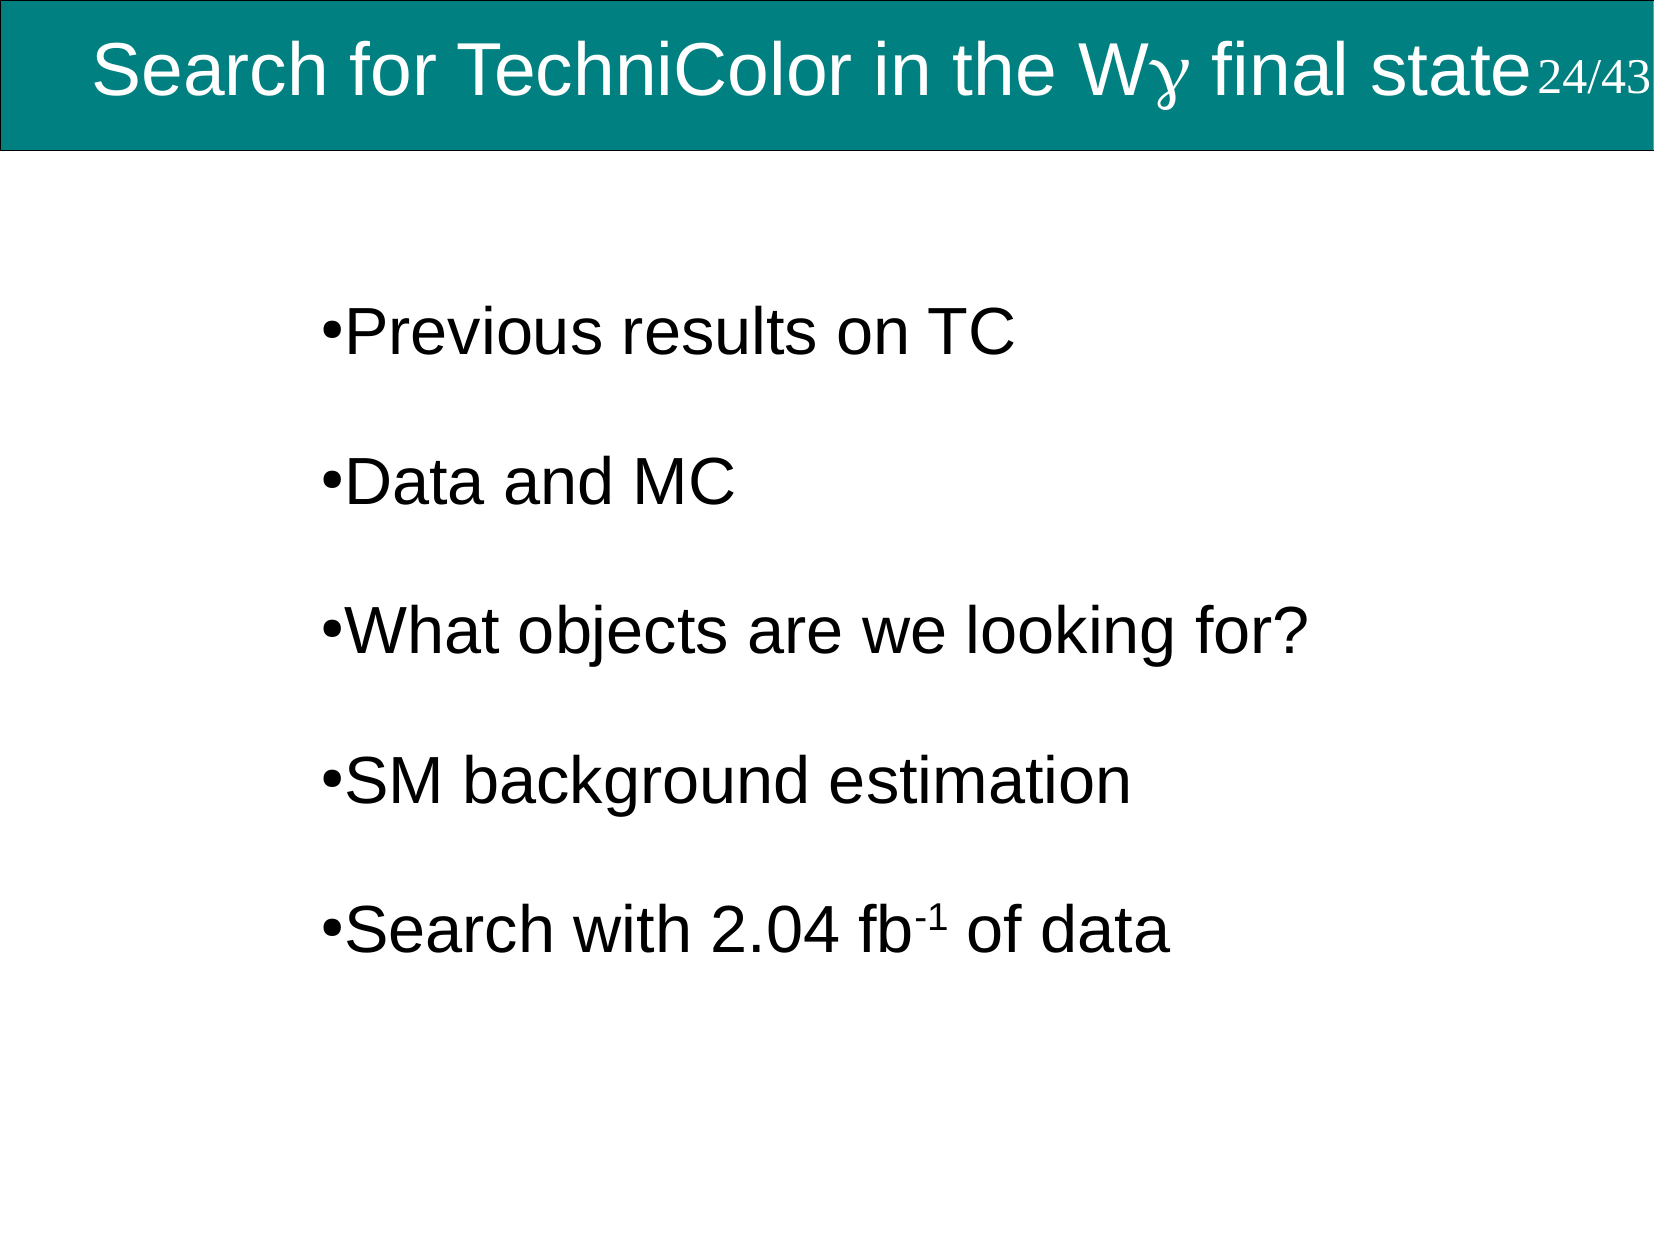

# Search for TechniColor in the W final state
24
Previous results on TC
Data and MC
What objects are we looking for?
SM background estimation
Search with 2.04 fb-1 of data